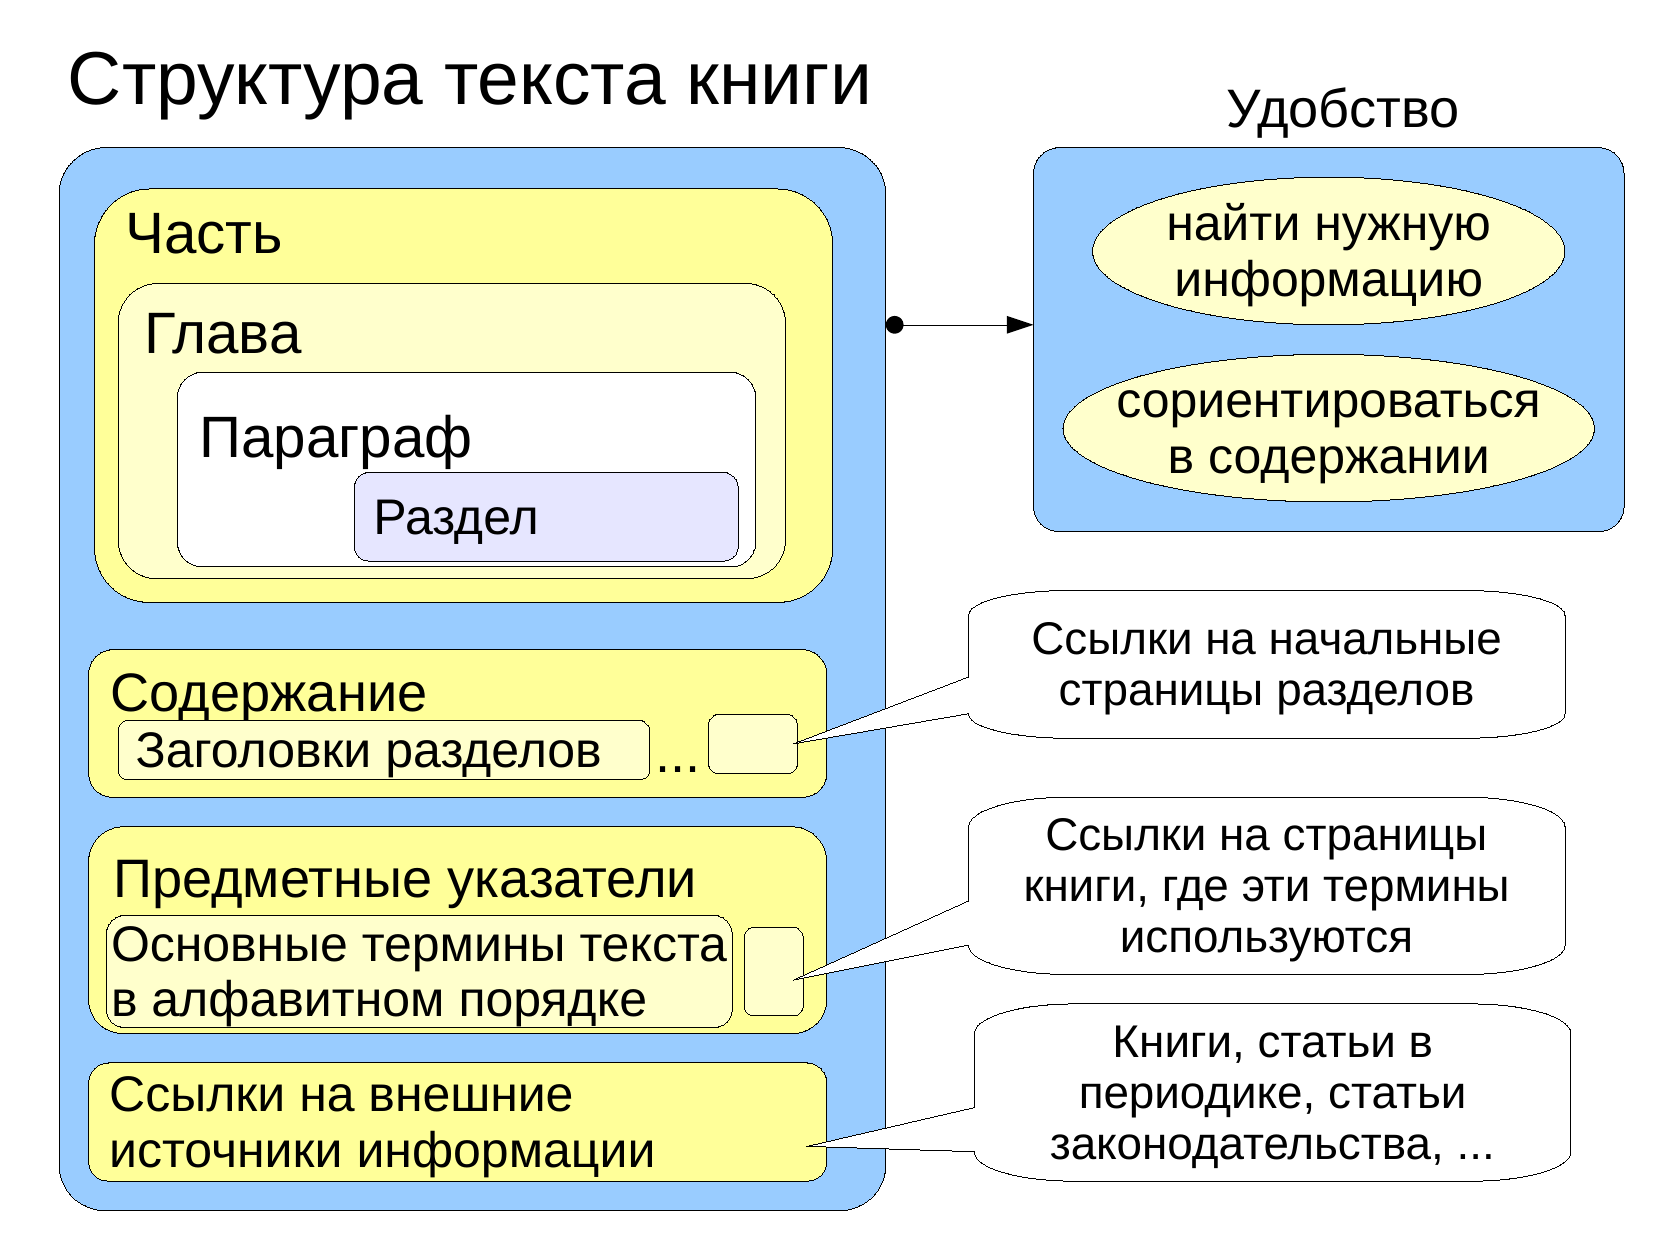

Структура текста книги
Удобство
найти нужную
информацию
Часть
Глава
сориентироваться
в содержании
Параграф
Раздел
Ссылки на начальные
страницы разделов
Содержание
 ...
Заголовки разделов
Ссылки на страницы книги, где эти термины используются
Предметные указатели
Основные термины текста
в алфавитном порядке
Книги, статьи в периодике, статьи
законодательства, ...
Ссылки на внешние
источники информации